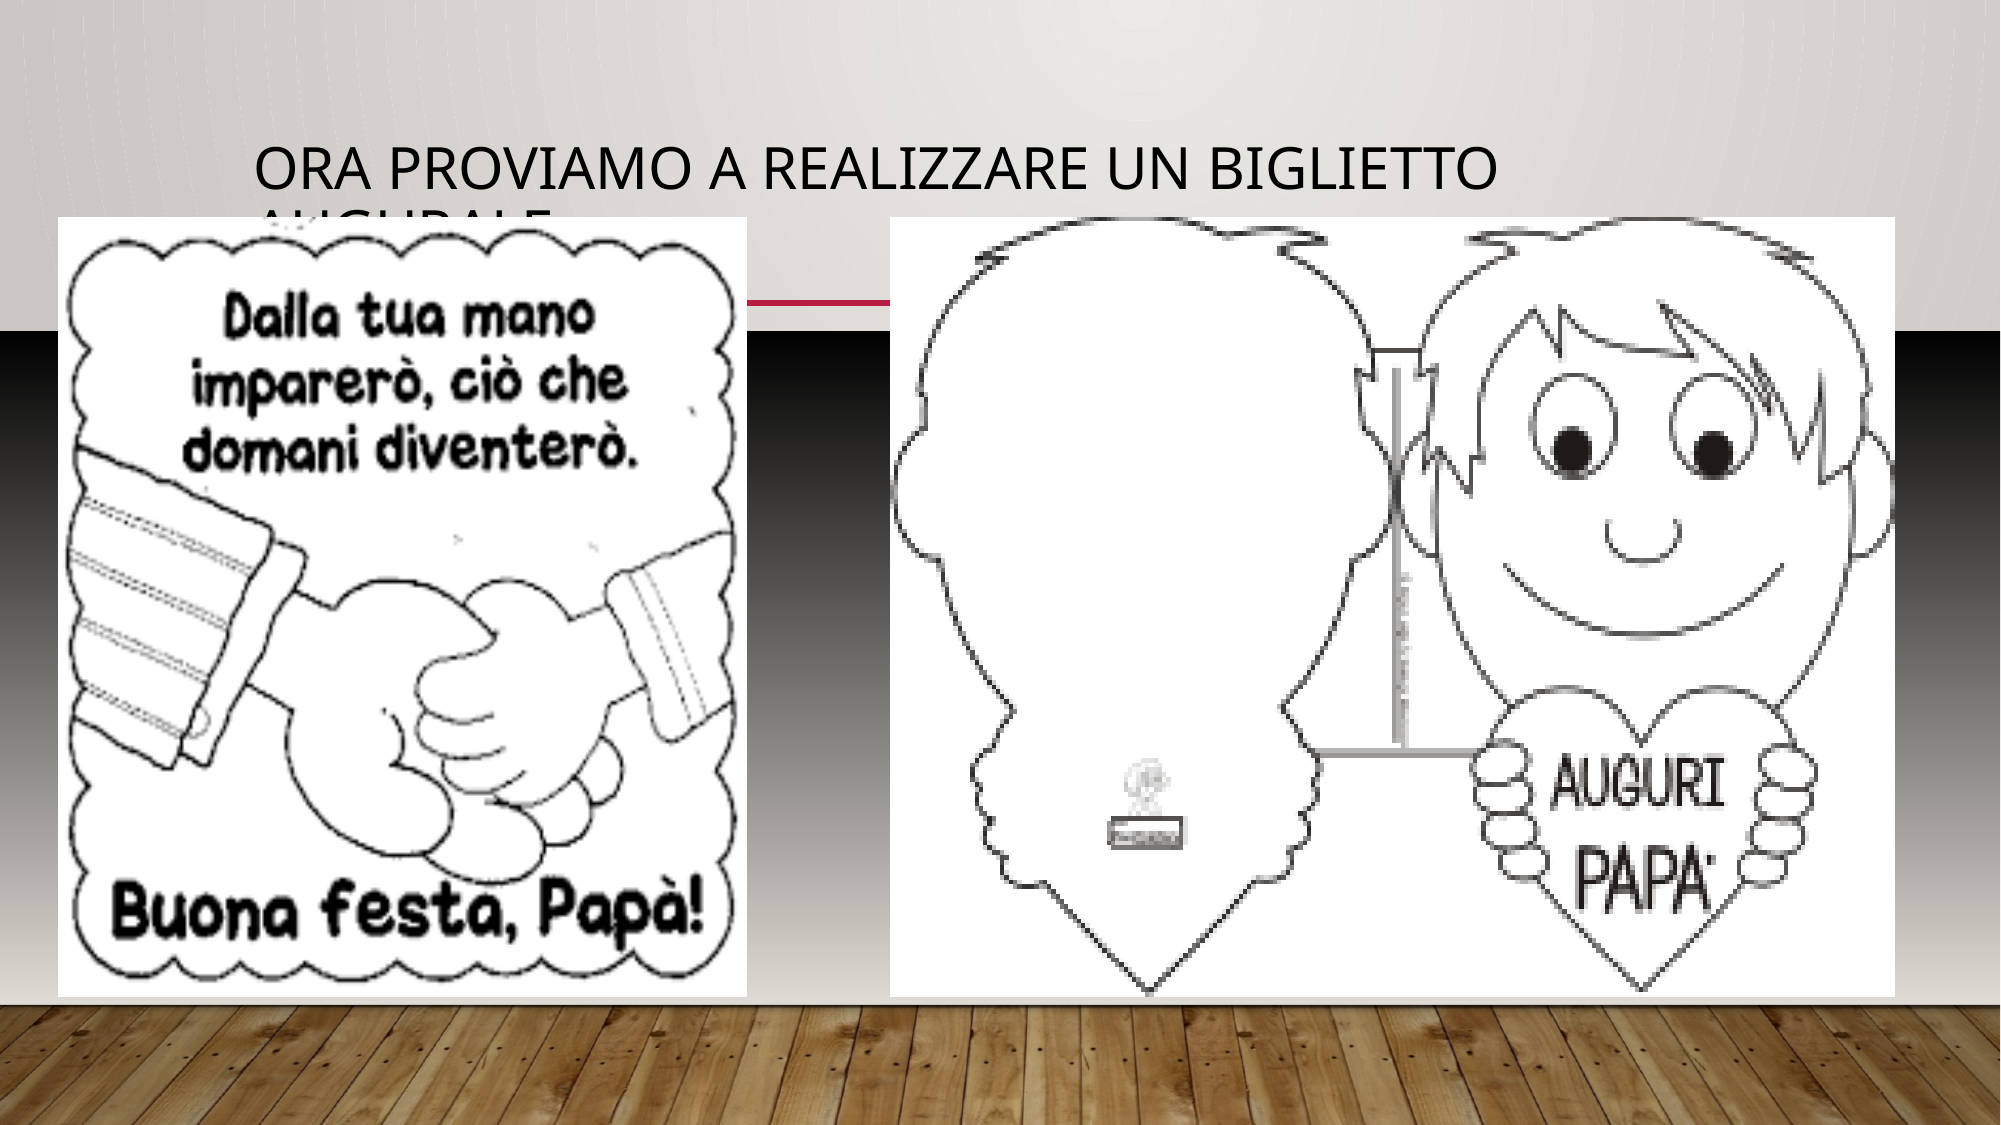

# Ora proviamo a realizzare un biglietto augurale.